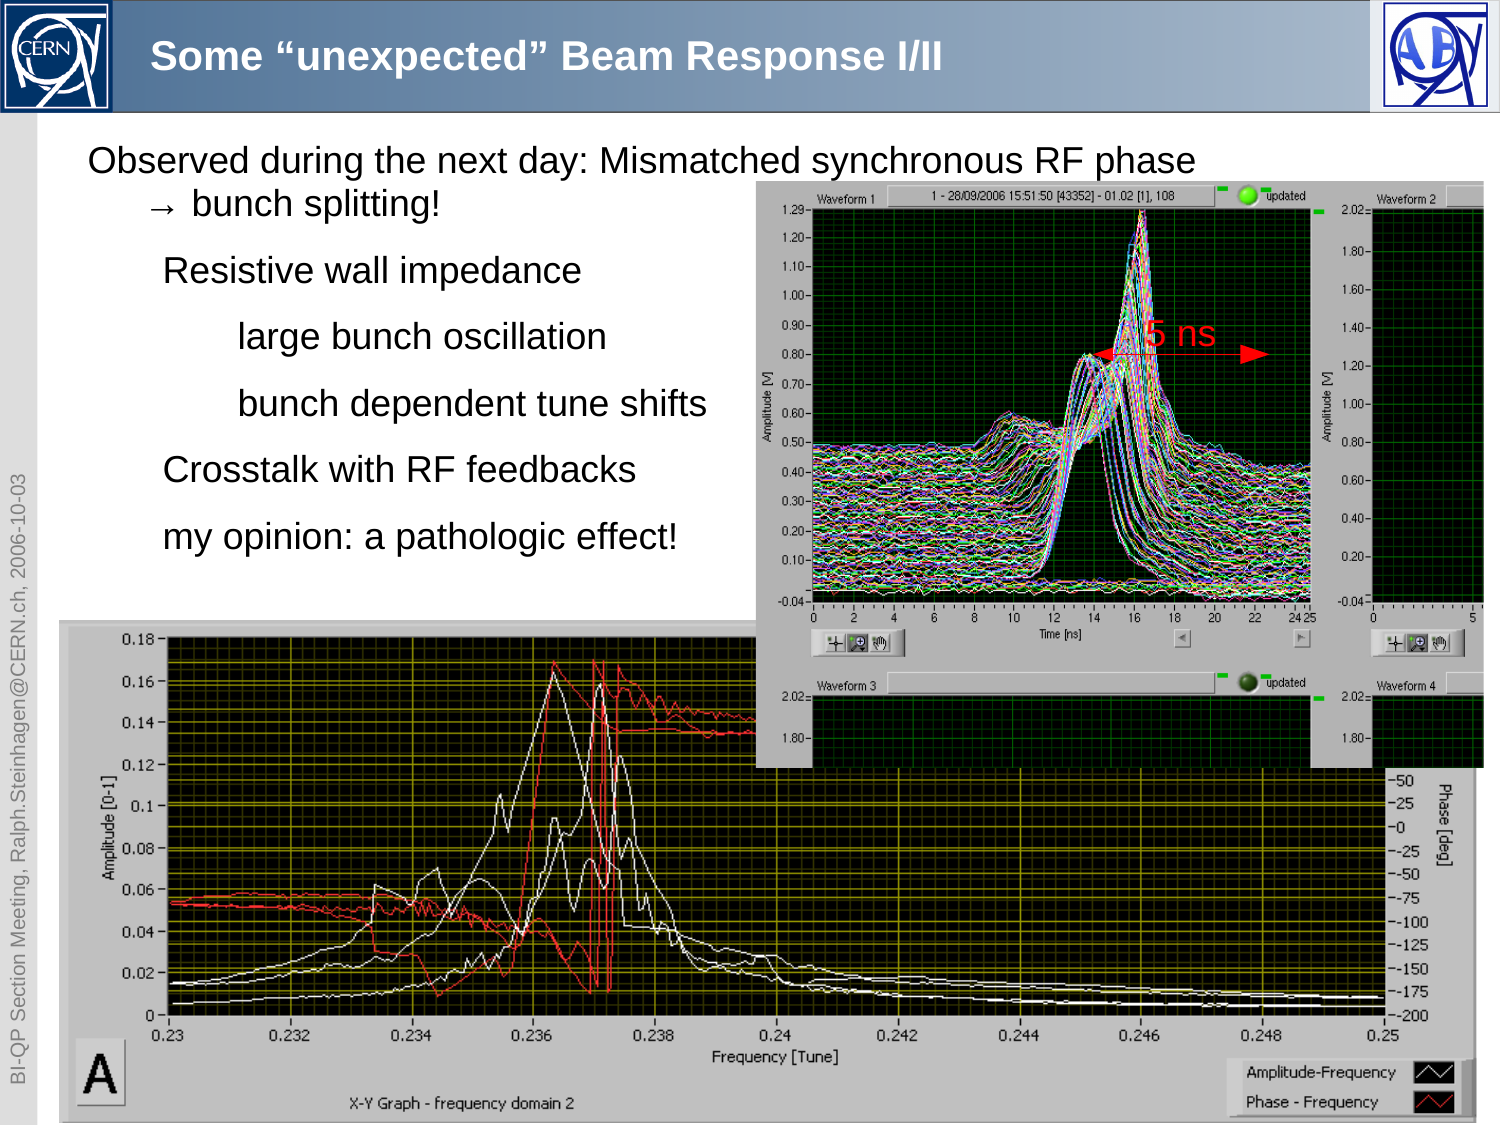

# Some “unexpected” Beam Response I/II
Observed during the next day: Mismatched synchronous RF phase 		→ bunch splitting!
Resistive wall impedance
large bunch oscillation
bunch dependent tune shifts
Crosstalk with RF feedbacks
my opinion: a pathologic effect!
5 ns